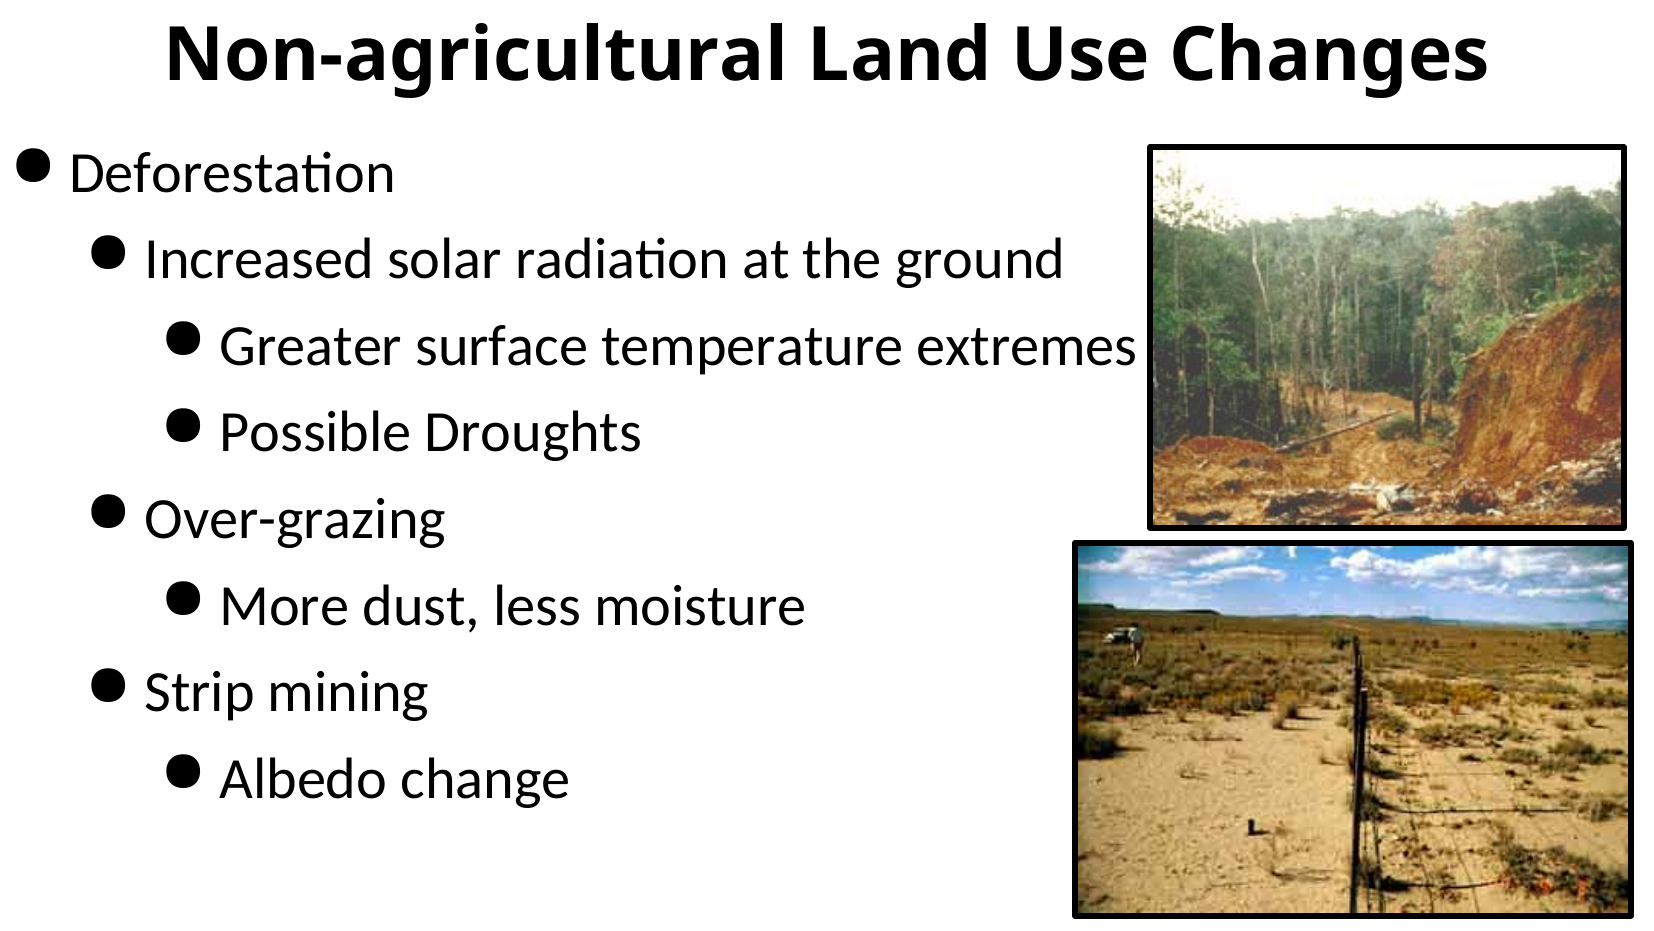

# Non-agricultural Land Use Changes
 Deforestation
 Increased solar radiation at the ground
 Greater surface temperature extremes
 Possible Droughts
 Over-grazing
 More dust, less moisture
 Strip mining
 Albedo change